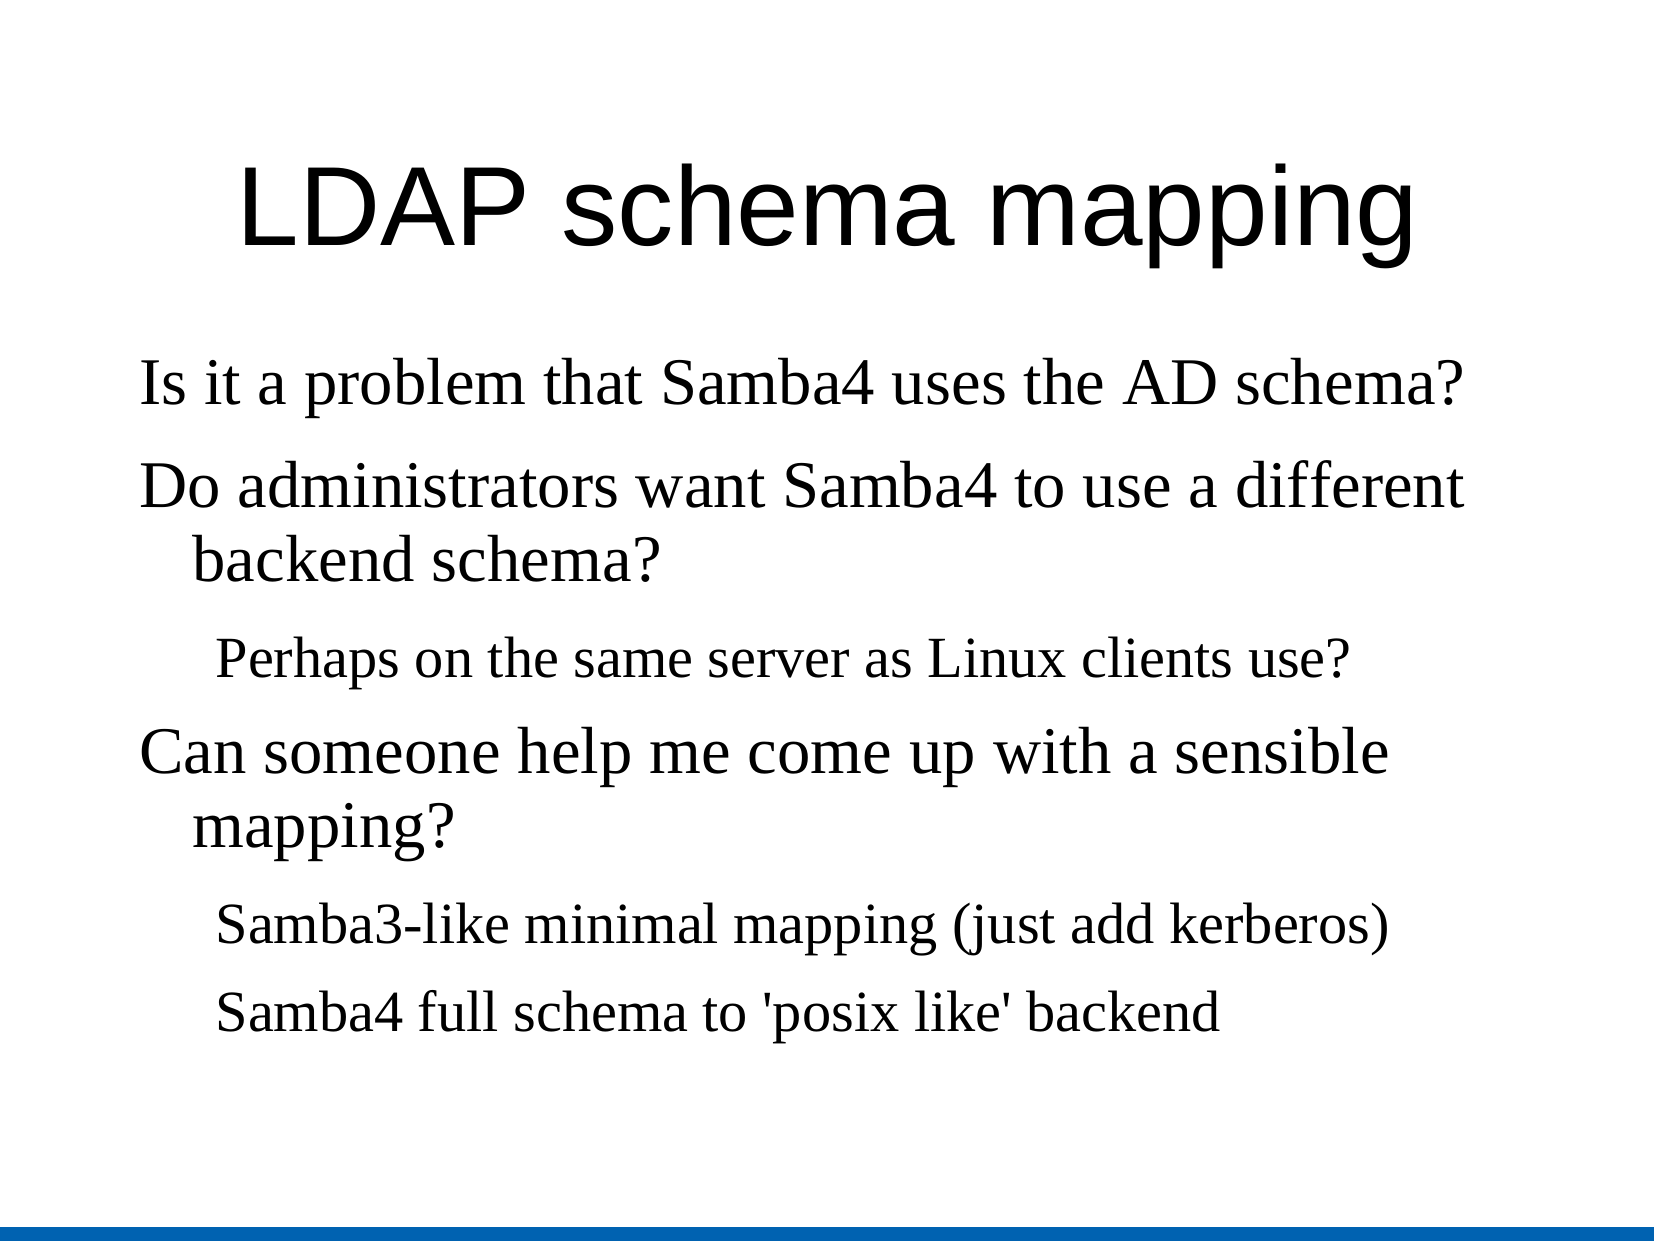

# LDAP schema mapping
Is it a problem that Samba4 uses the AD schema?
Do administrators want Samba4 to use a different backend schema?
Perhaps on the same server as Linux clients use?
Can someone help me come up with a sensible mapping?
Samba3-like minimal mapping (just add kerberos)
Samba4 full schema to 'posix like' backend